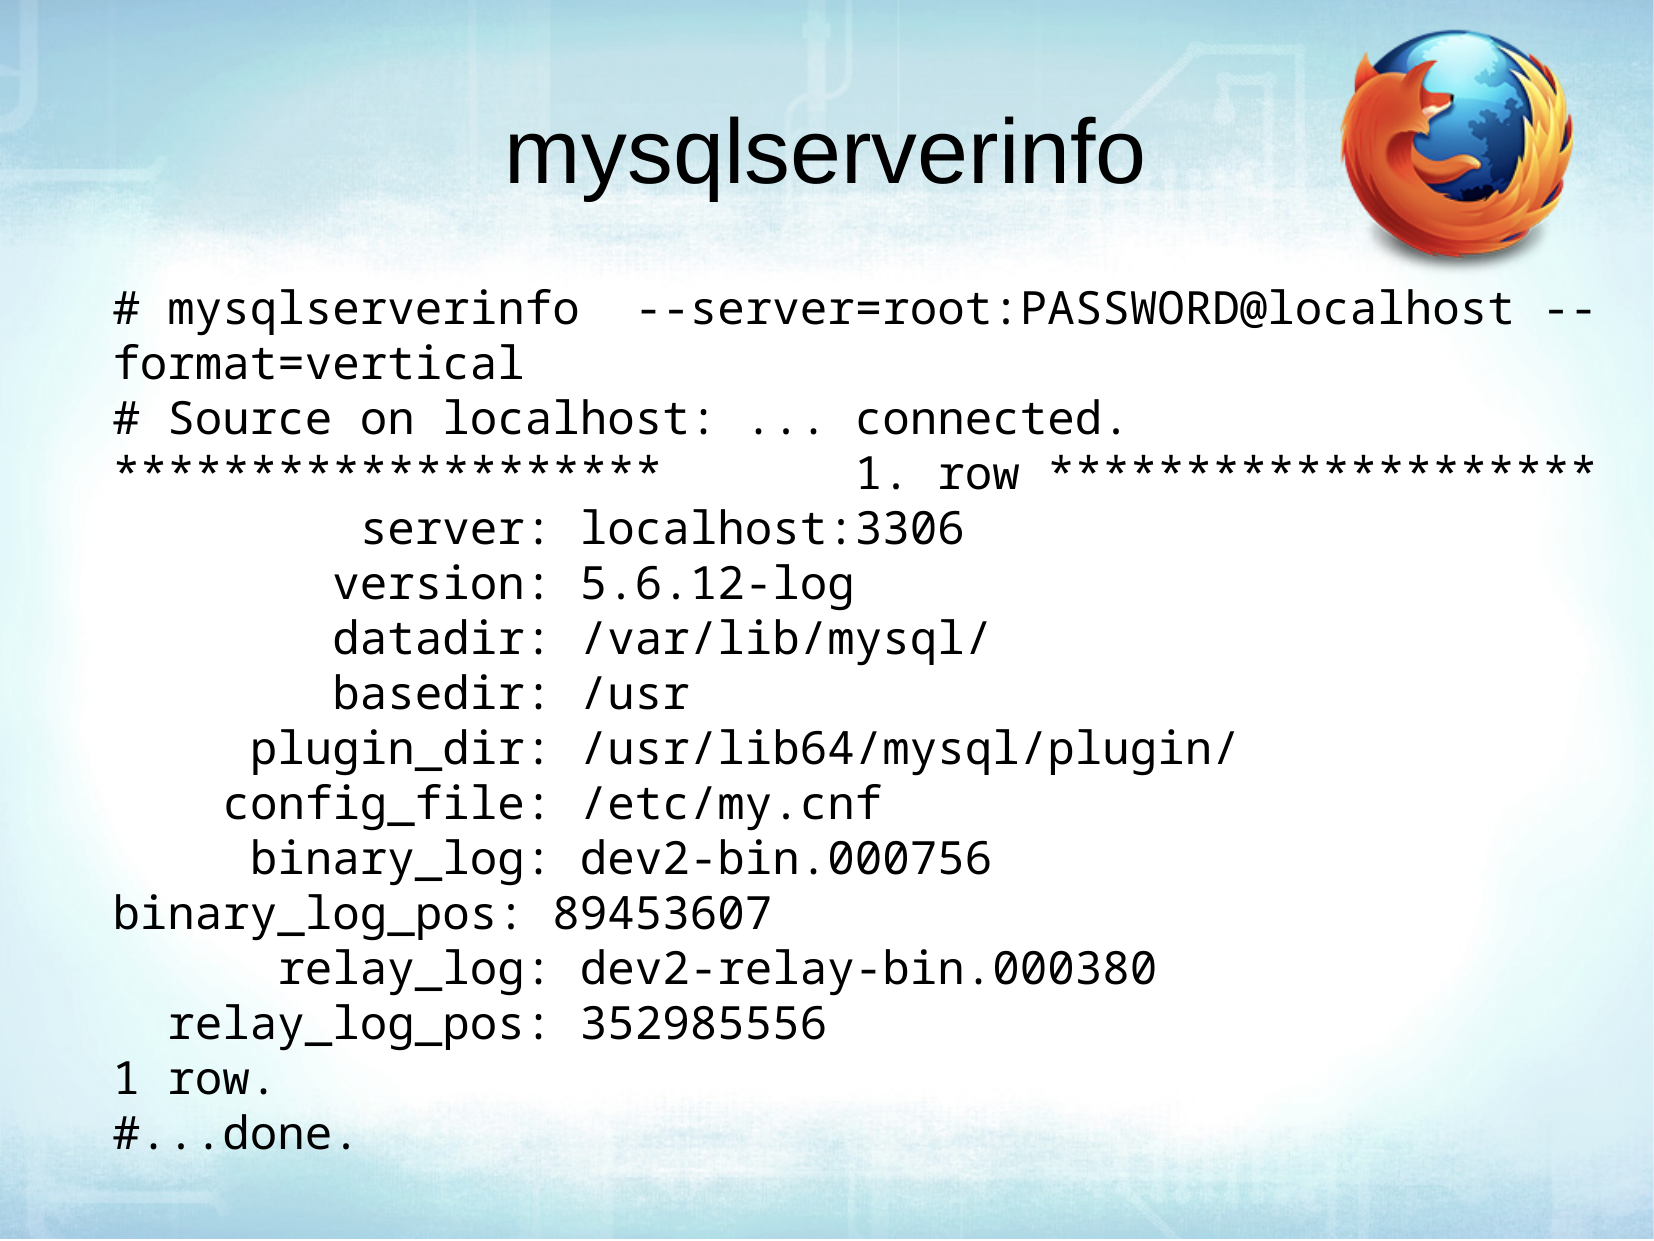

# mysqlserverinfo
# mysqlserverinfo --server=root:PASSWORD@localhost --format=vertical
# Source on localhost: ... connected.
******************** 1. row ********************
 server: localhost:3306
 version: 5.6.12-log
 datadir: /var/lib/mysql/
 basedir: /usr
 plugin_dir: /usr/lib64/mysql/plugin/
 config_file: /etc/my.cnf
 binary_log: dev2-bin.000756
binary_log_pos: 89453607
 relay_log: dev2-relay-bin.000380
 relay_log_pos: 352985556
1 row.
#...done.